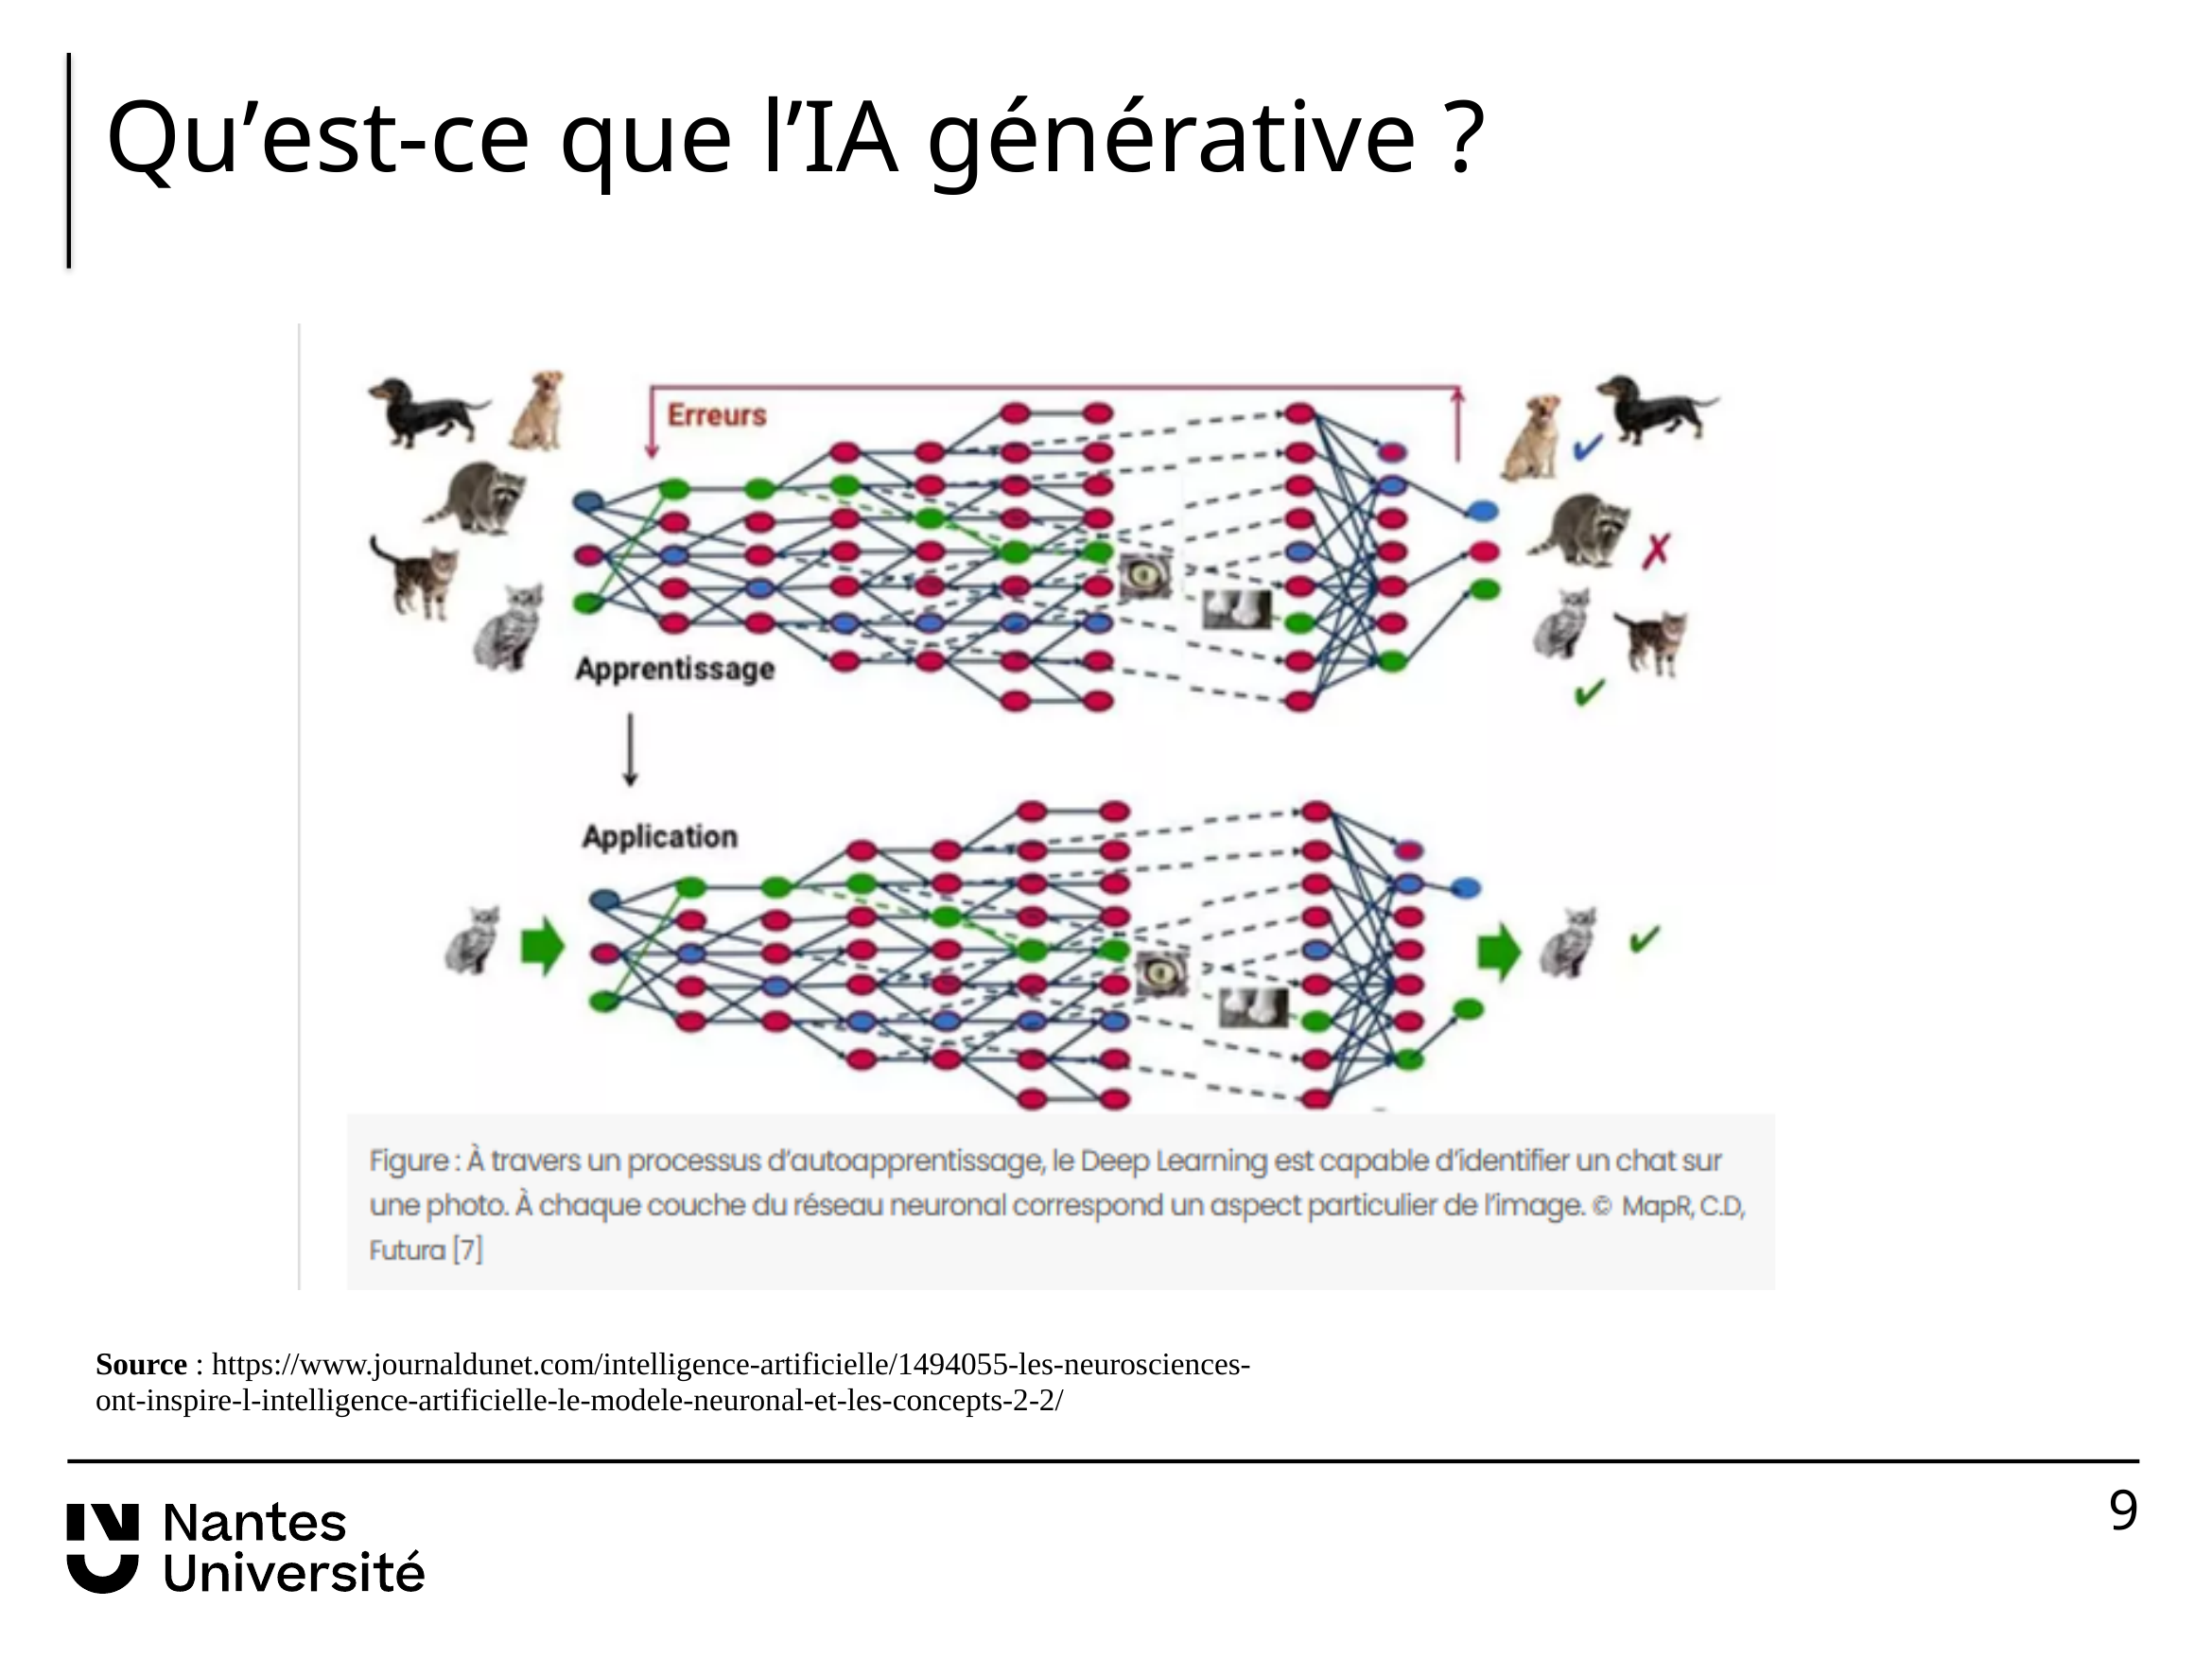

# Quʼest-ce que lʼIA générative ?
Source : https://www.journaldunet.com/intelligence-artificielle/1494055-les-neurosciences-ont-inspire-l-intelligence-artificielle-le-modele-neuronal-et-les-concepts-2-2/